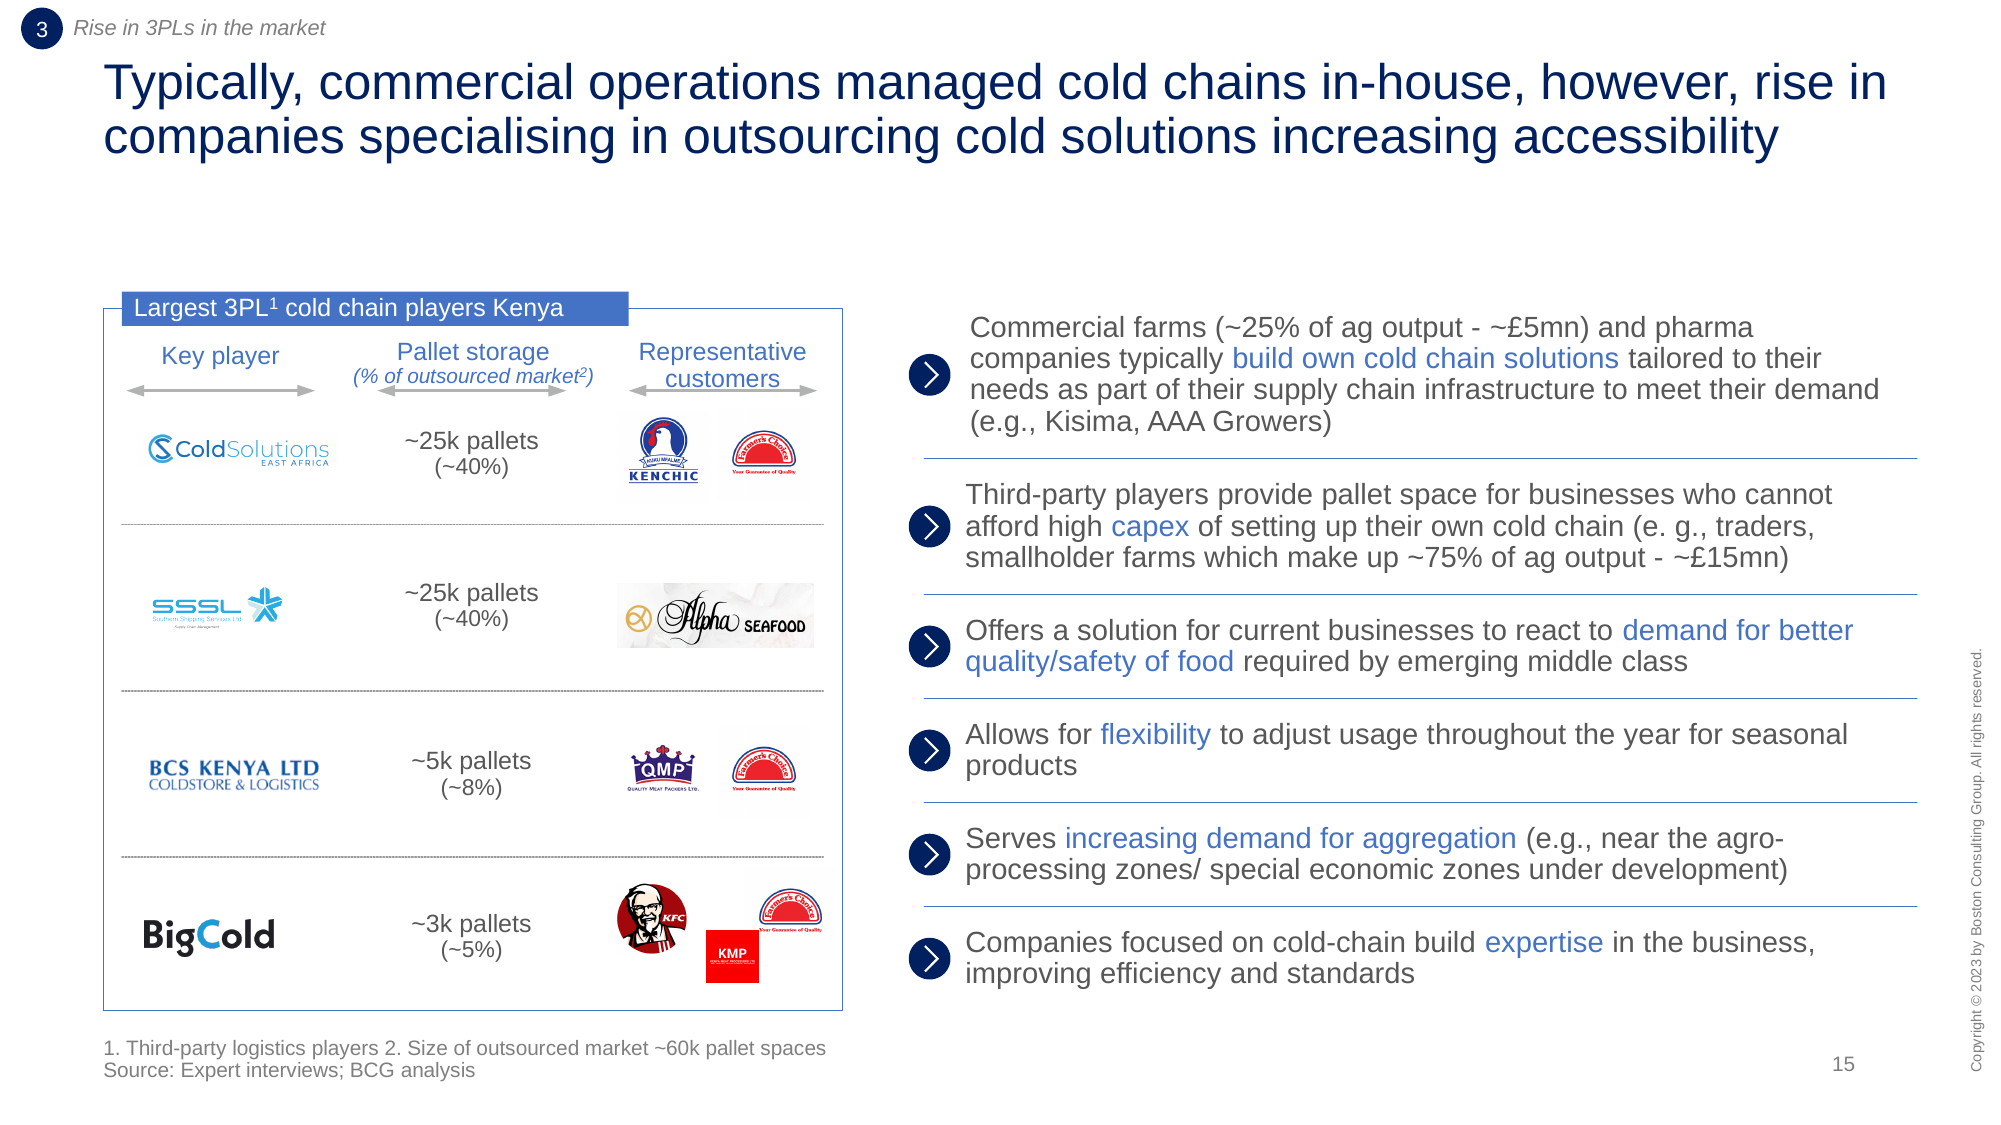

3
Rise in 3PLs in the market
# Typically, commercial operations managed cold chains in-house, however, rise in companies specialising in outsourcing cold solutions increasing accessibility
Largest 3PL1 cold chain players Kenya
Commercial farms (~25% of ag output - ~£5mn) and pharma companies typically build own cold chain solutions tailored to their needs as part of their supply chain infrastructure to meet their demand (e.g., Kisima, AAA Growers)
Key player
Pallet storage
(% of outsourced market2)
Representative customers
~25k pallets
(~40%)
Third-party players provide pallet space for businesses who cannot afford high capex of setting up their own cold chain (e. g., traders, smallholder farms which make up ~75% of ag output - ~£15mn)
~25k pallets
(~40%)
Offers a solution for current businesses to react to demand for better quality/safety of food required by emerging middle class
Allows for flexibility to adjust usage throughout the year for seasonal products
~5k pallets
(~8%)
Serves increasing demand for aggregation (e.g., near the agro-processing zones/ special economic zones under development)
~3k pallets
(~5%)
Companies focused on cold-chain build expertise in the business, improving efficiency and standards
1. Third-party logistics players 2. Size of outsourced market ~60k pallet spaces
Source: Expert interviews; BCG analysis